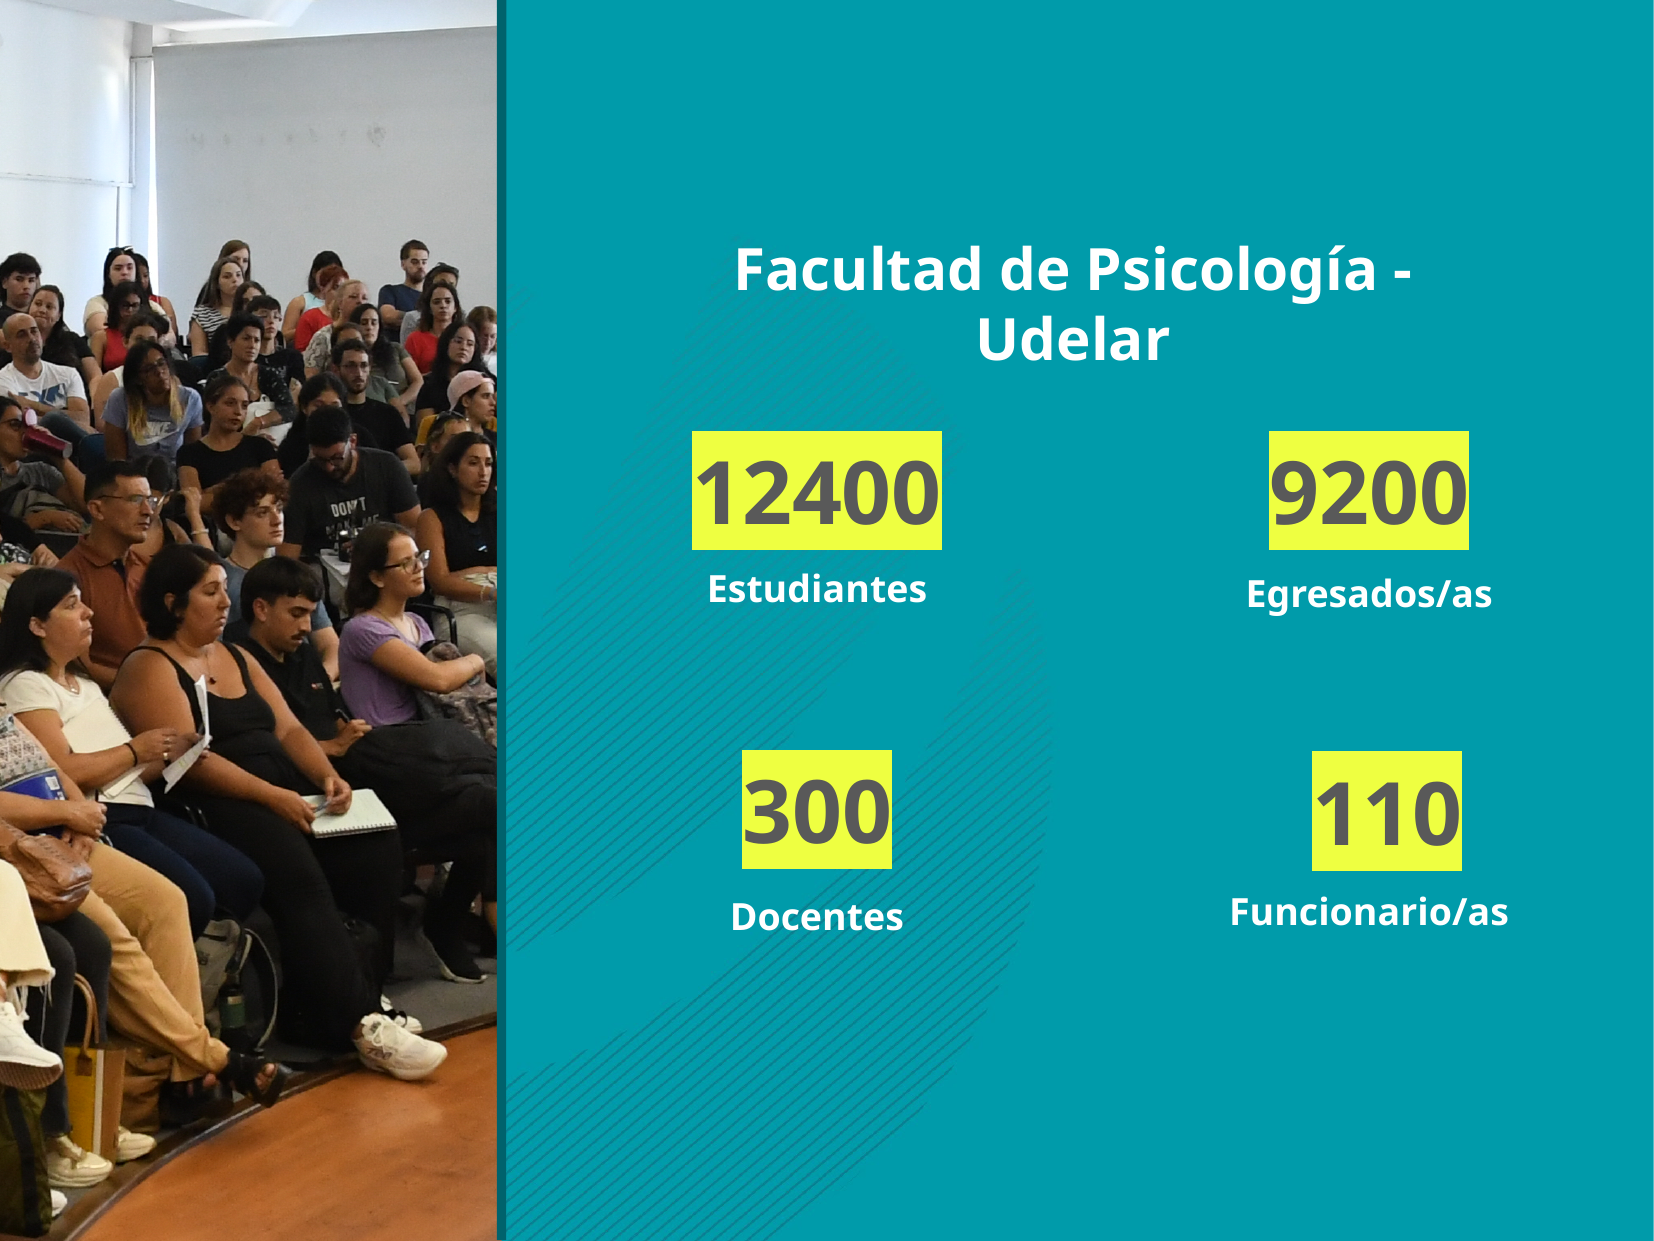

# Facultad de Psicología - Udelar
12400
9200
Estudiantes
Egresados/as
300
110
Docentes
Funcionario/as